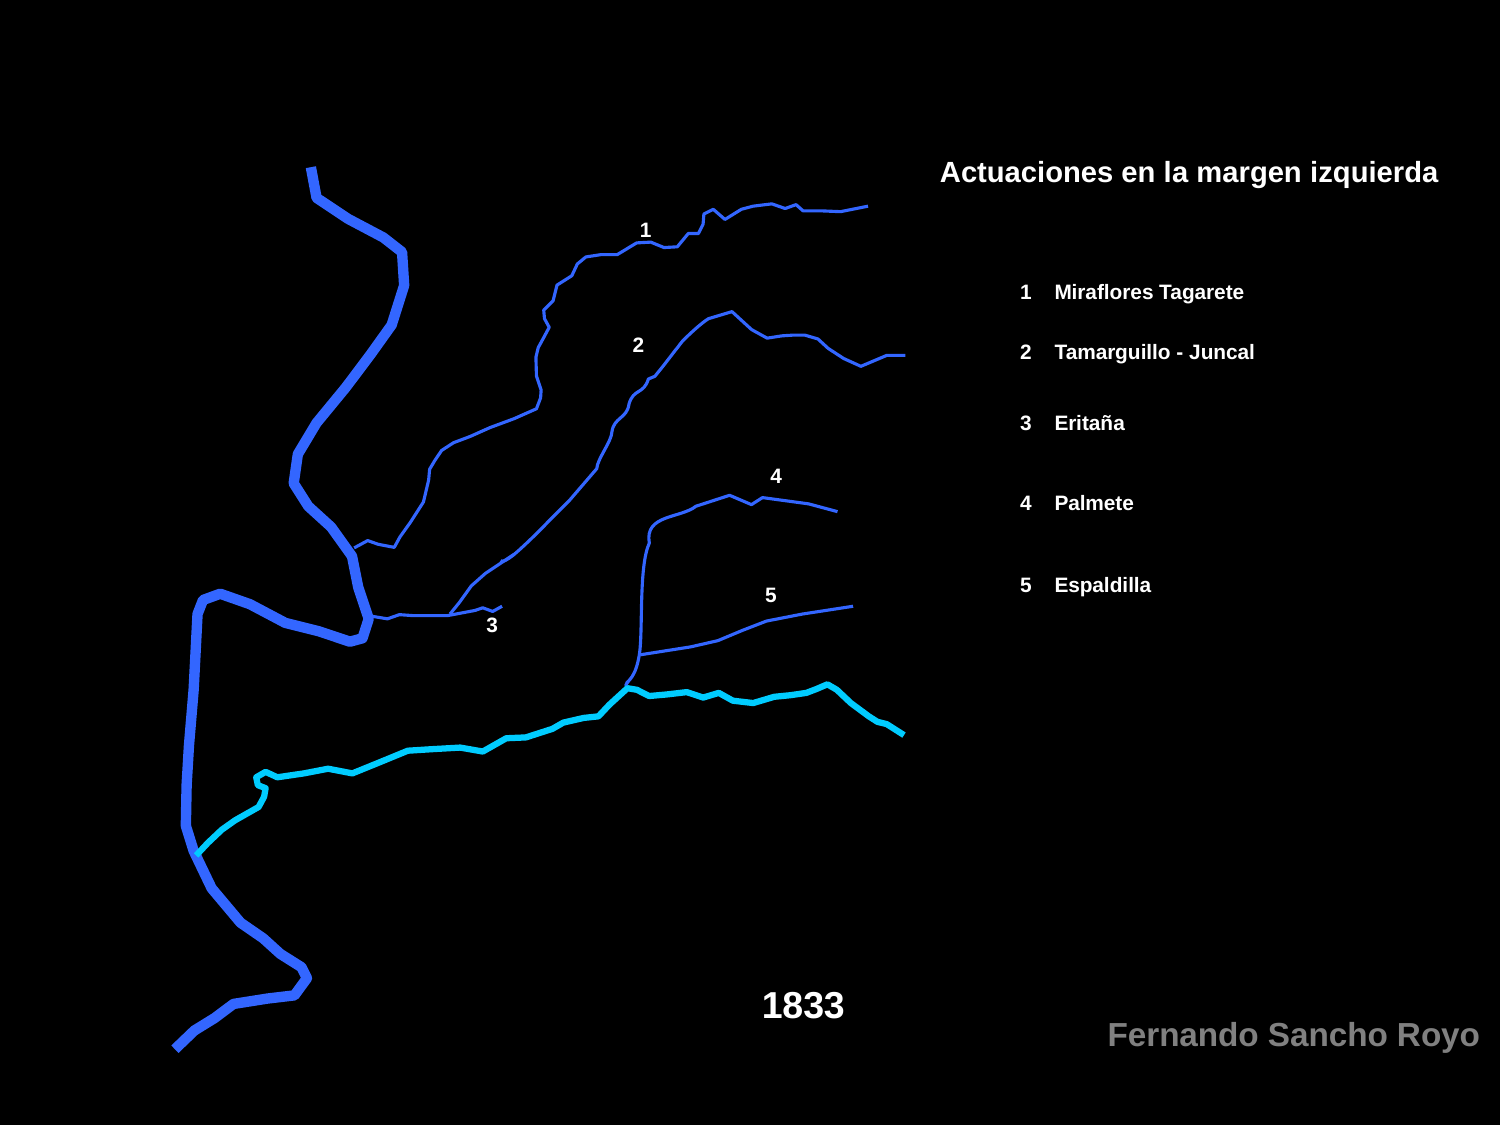

Actuaciones en la margen izquierda
1
1 Miraflores Tagarete
2
2 Tamarguillo - Juncal
3 Eritaña
4
4 Palmete
5 Espaldilla
5
3
1833
Fernando Sancho Royo